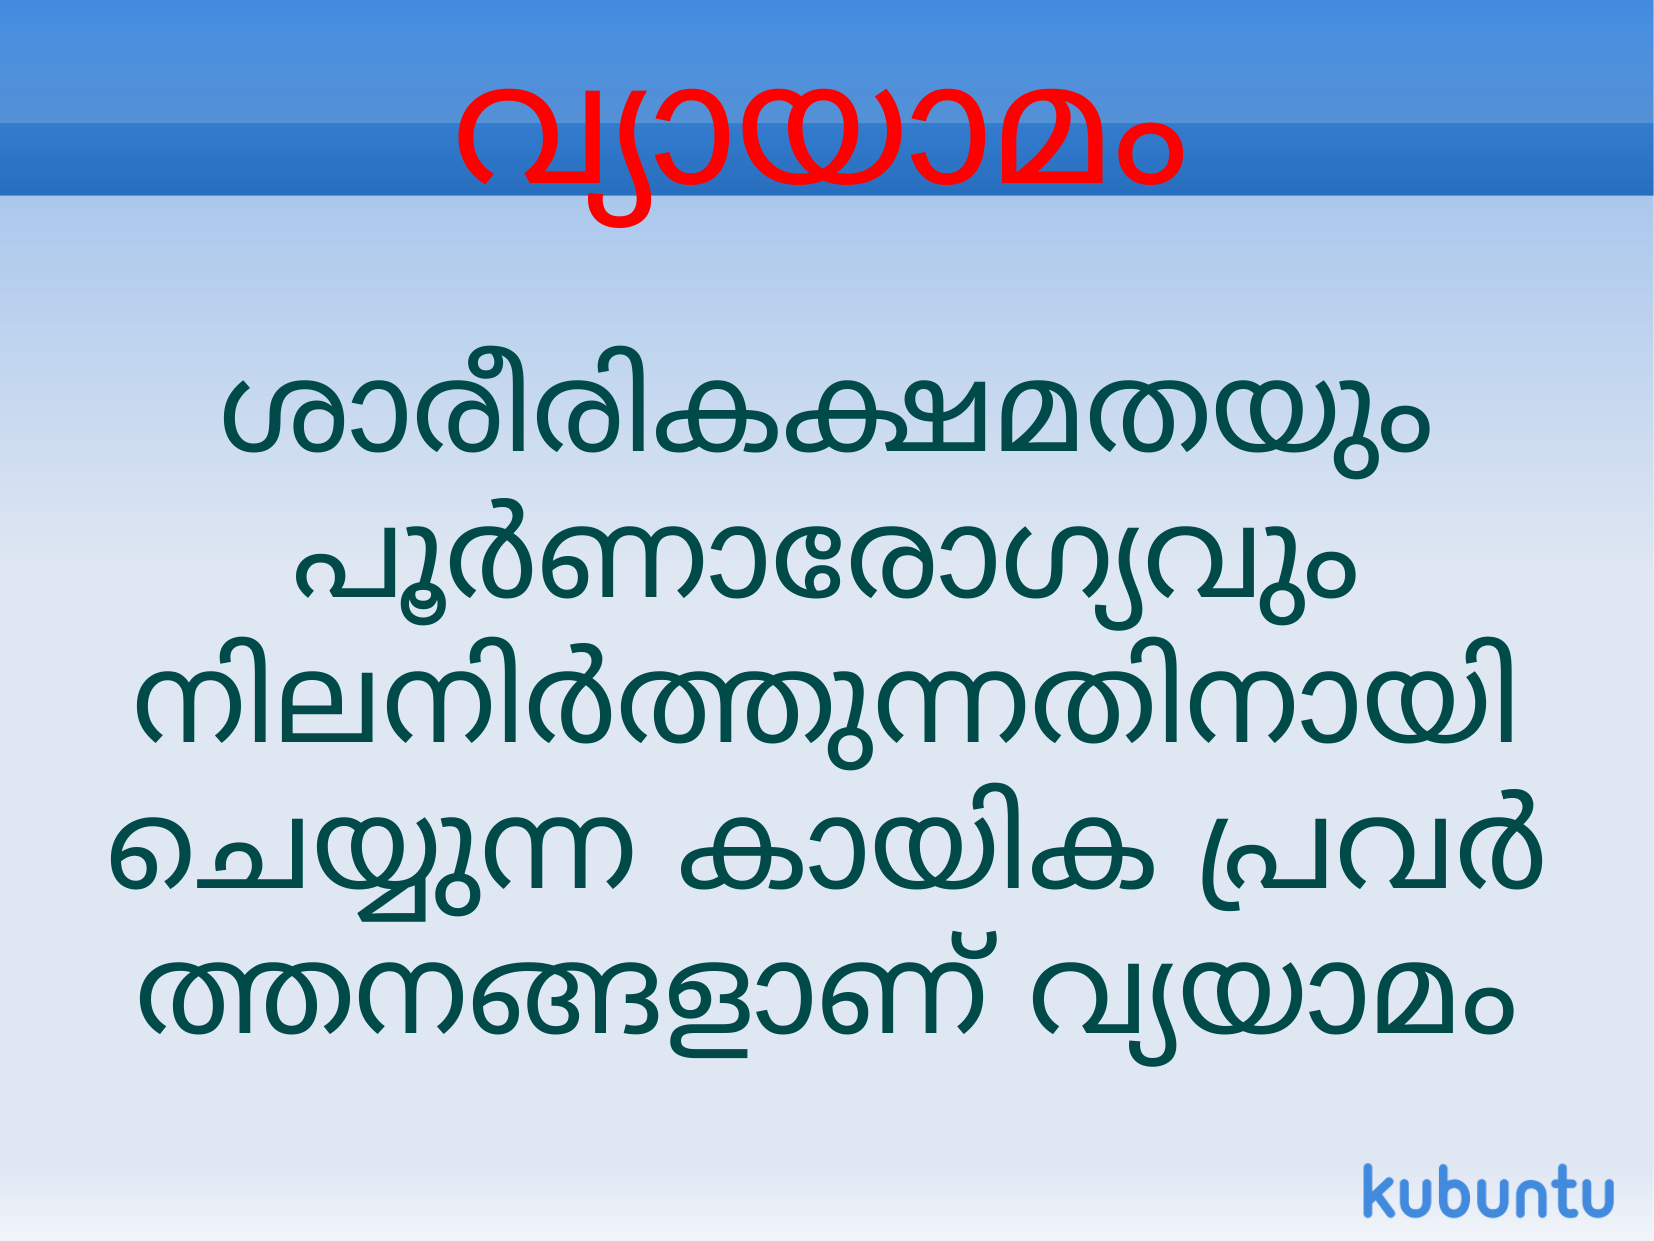

വ്യായാമം
# ശാരീരികക്ഷമതയും പൂര്‍ണാരോഗ്യവും നിലനിര്‍ത്തുന്നതിനായി ചെയ്യുന്ന കായിക പ്രവര്‍ത്തനങ്ങളാണ് വ്യയാമം